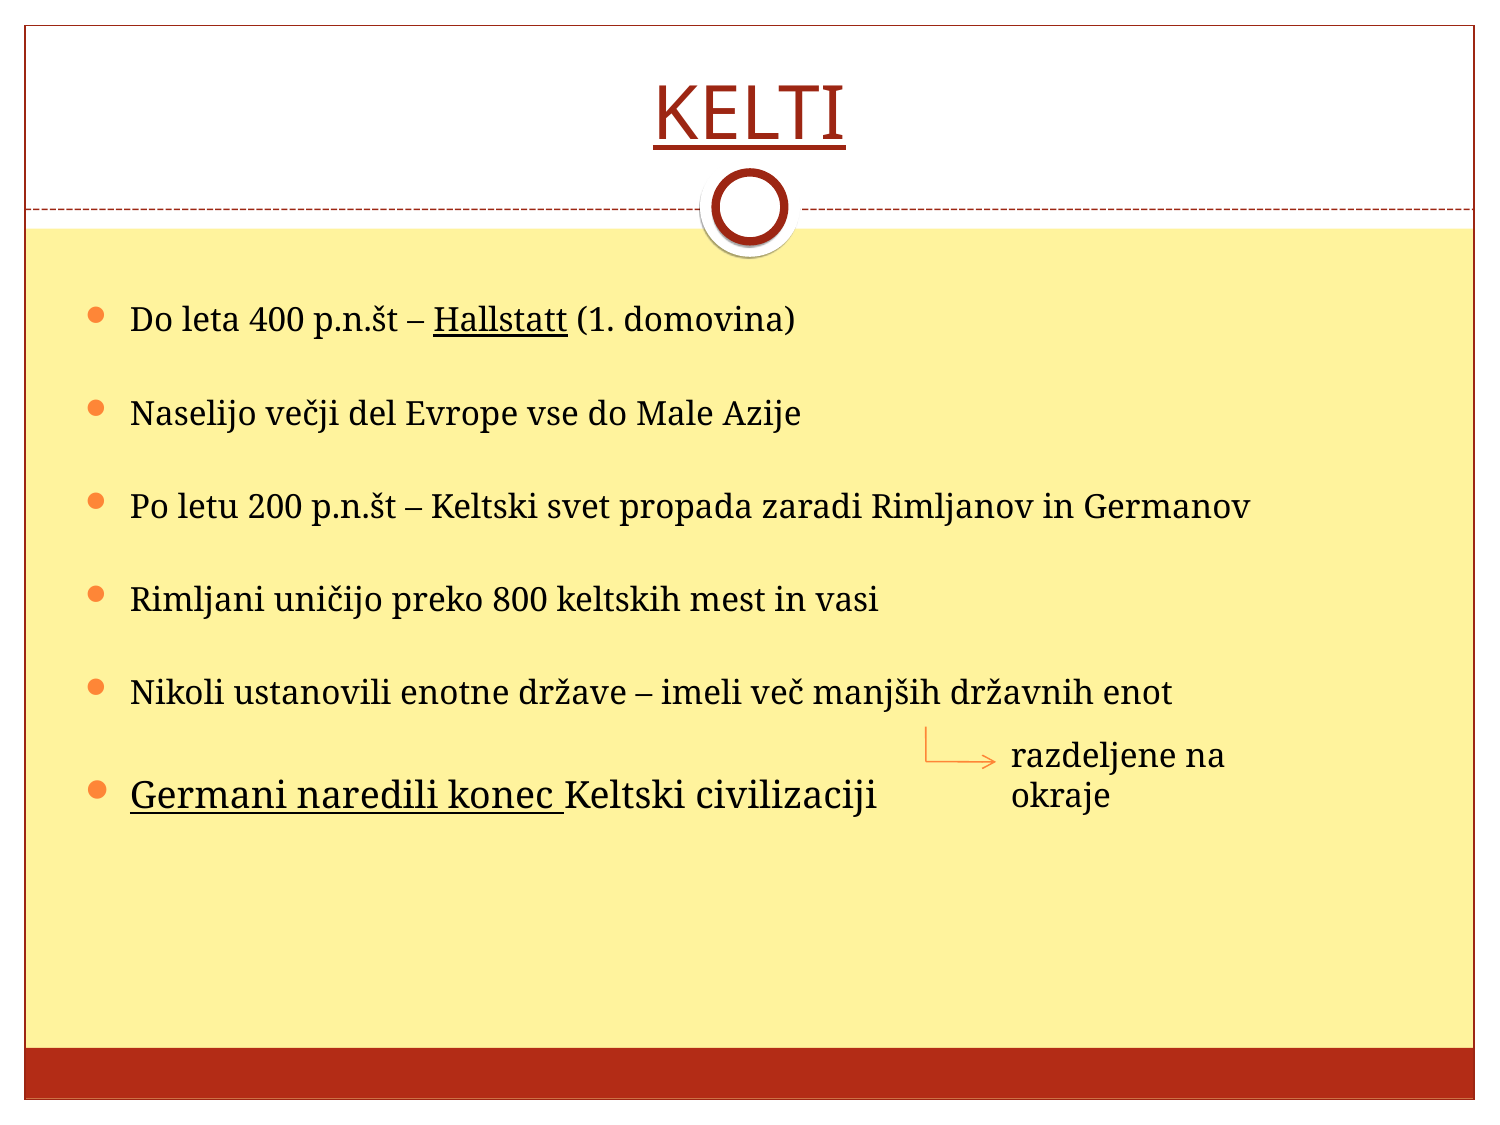

# KELTI
Do leta 400 p.n.št – Hallstatt (1. domovina)
Naselijo večji del Evrope vse do Male Azije
Po letu 200 p.n.št – Keltski svet propada zaradi Rimljanov in Germanov
Rimljani uničijo preko 800 keltskih mest in vasi
Nikoli ustanovili enotne države – imeli več manjših državnih enot
Germani naredili konec Keltski civilizaciji
razdeljene na okraje